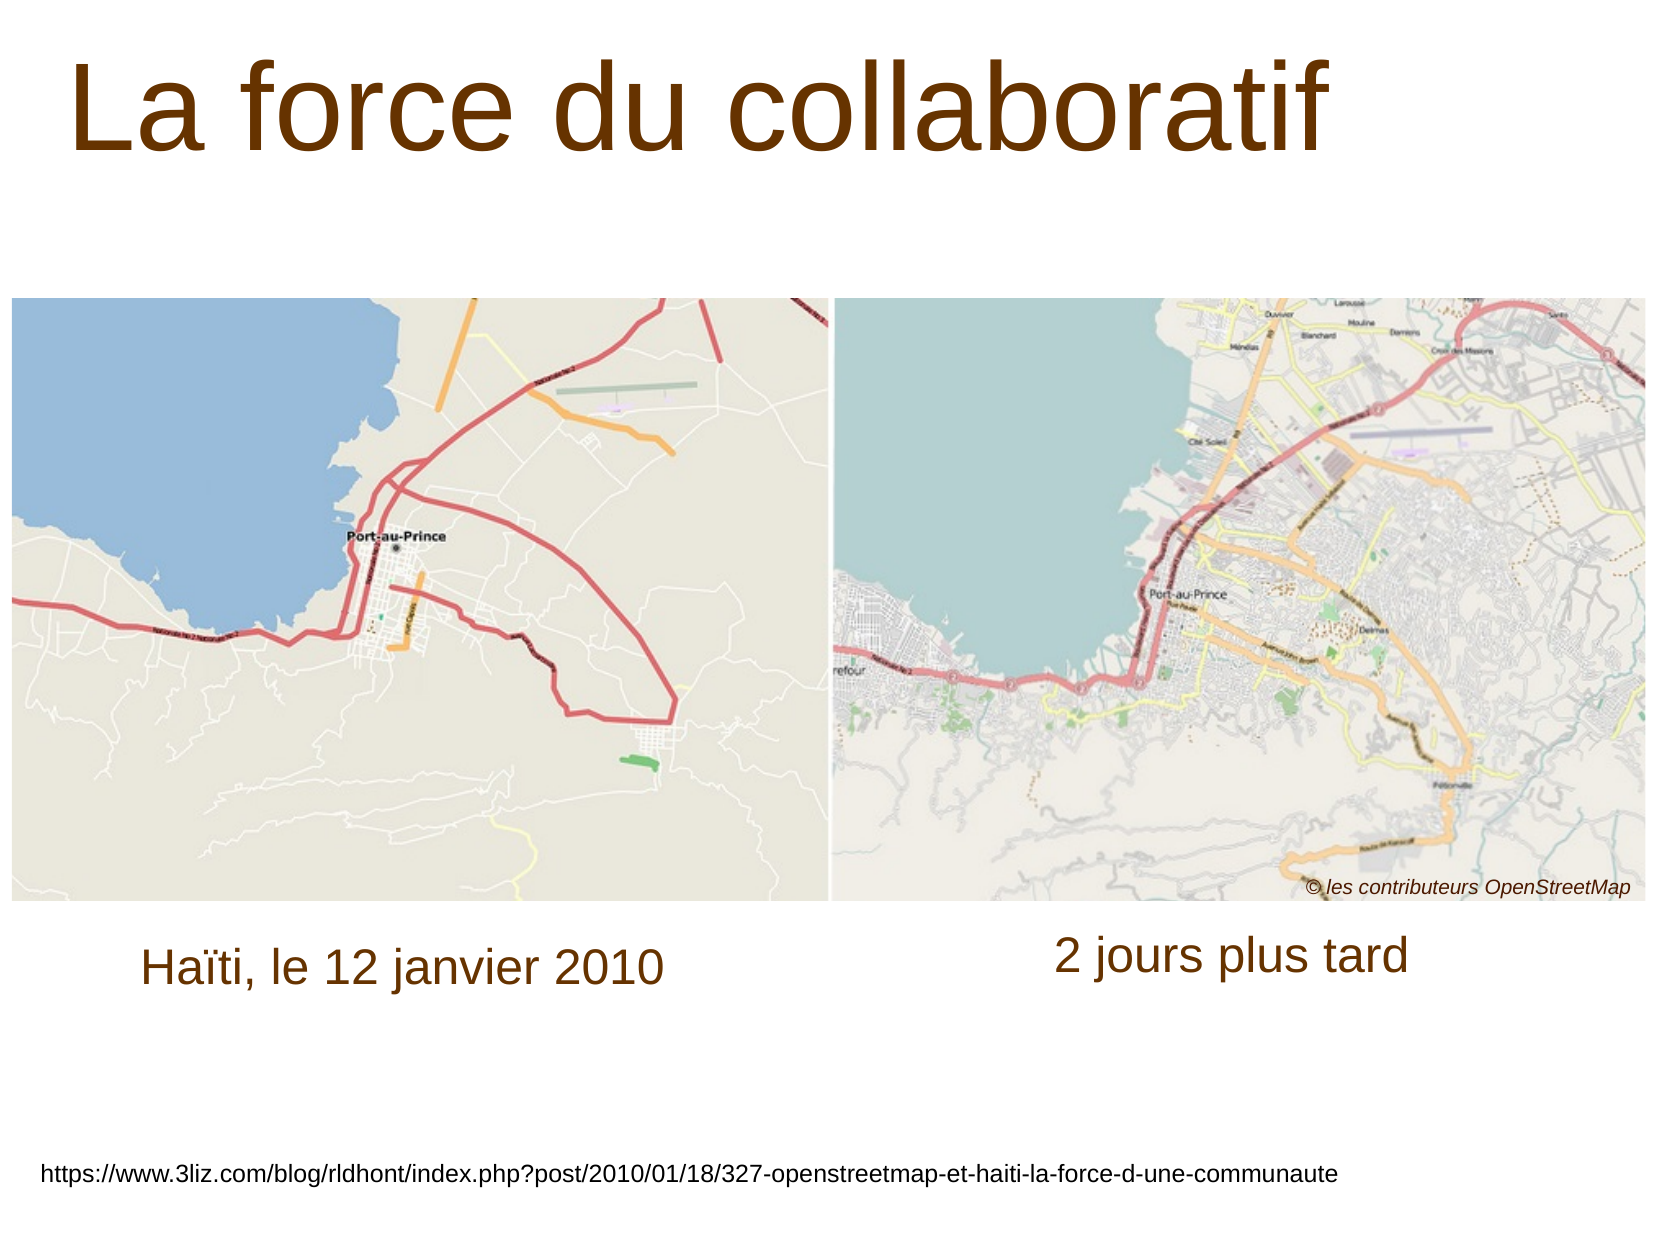

# La force du collaboratif
© les contributeurs OpenStreetMap
2 jours plus tard
Haïti, le 12 janvier 2010
https://www.3liz.com/blog/rldhont/index.php?post/2010/01/18/327-openstreetmap-et-haiti-la-force-d-une-communaute